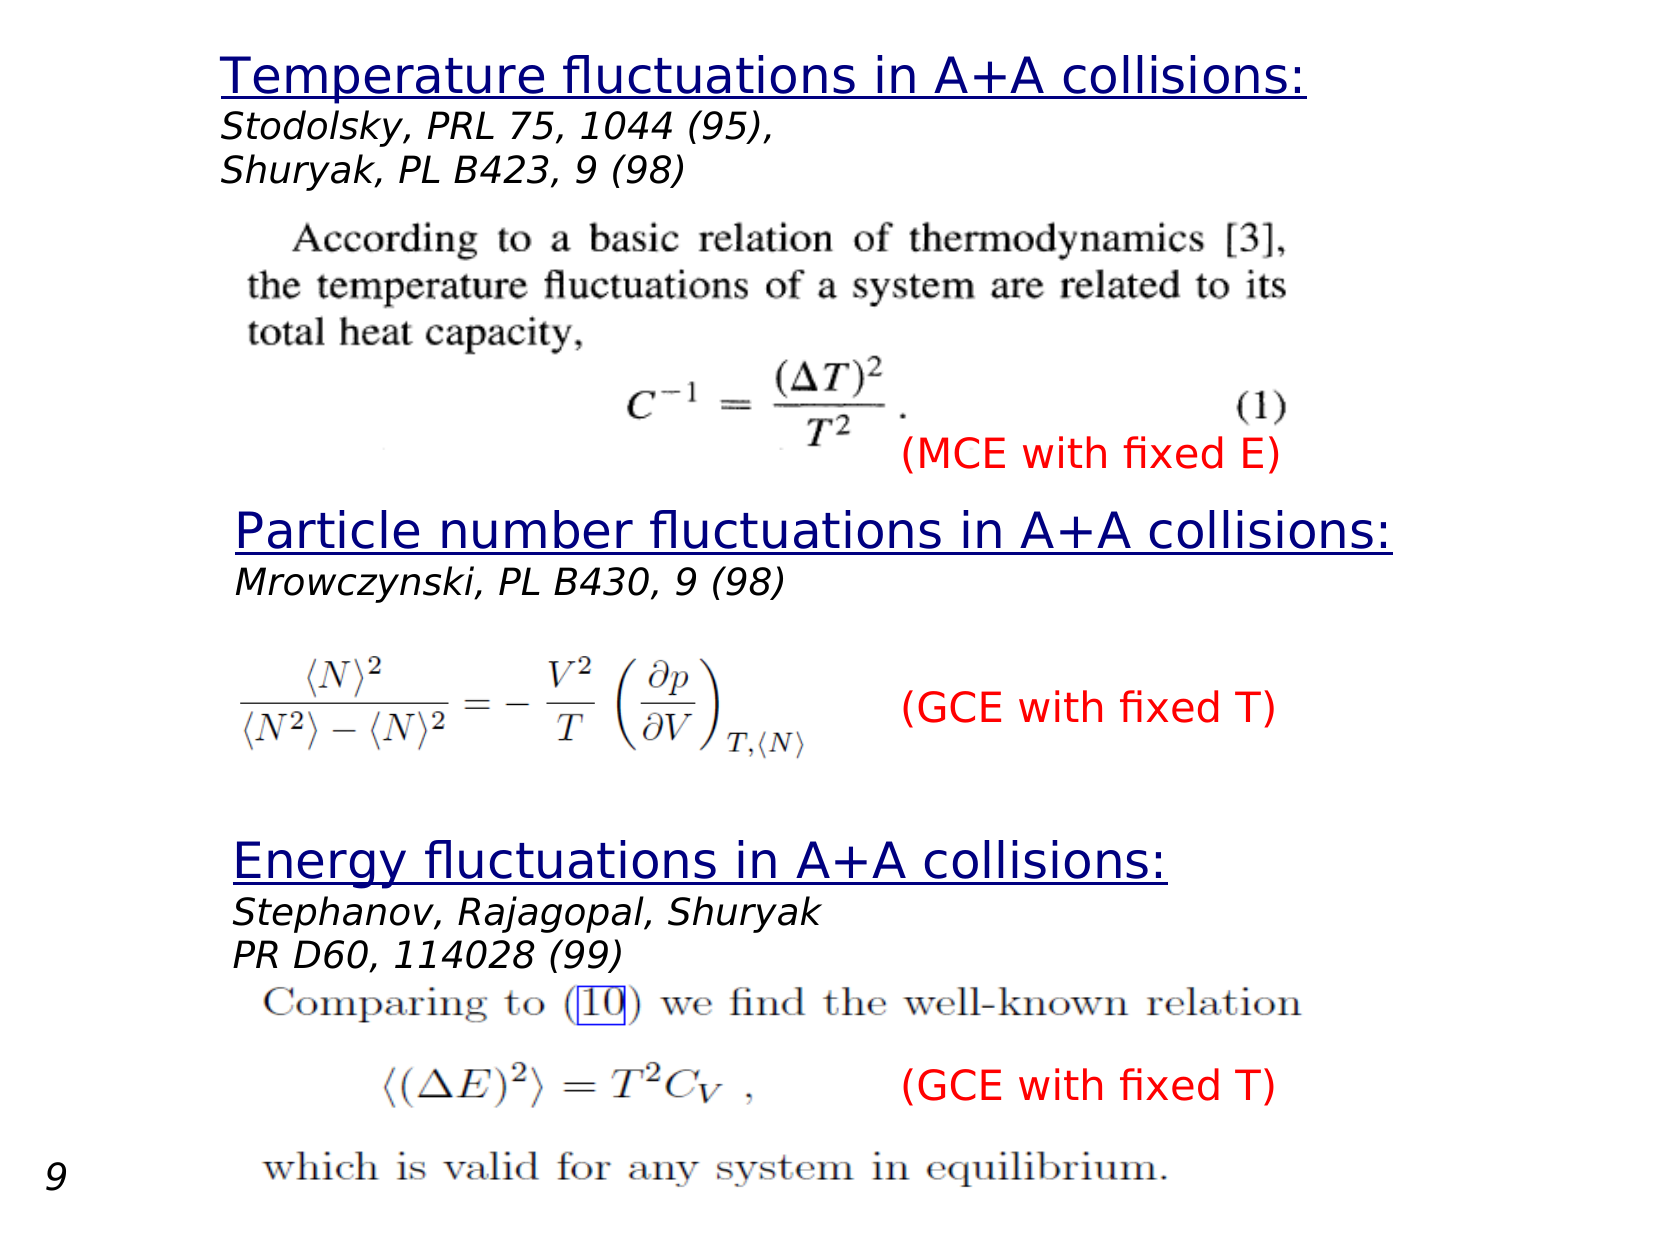

Temperature fluctuations in A+A collisions:
Stodolsky, PRL 75, 1044 (95),
Shuryak, PL B423, 9 (98)
(MCE with fixed E)
Particle number fluctuations in A+A collisions:
Mrowczynski, PL B430, 9 (98)
(GCE with fixed T)
Energy fluctuations in A+A collisions:
Stephanov, Rajagopal, Shuryak
PR D60, 114028 (99)
(GCE with fixed T)